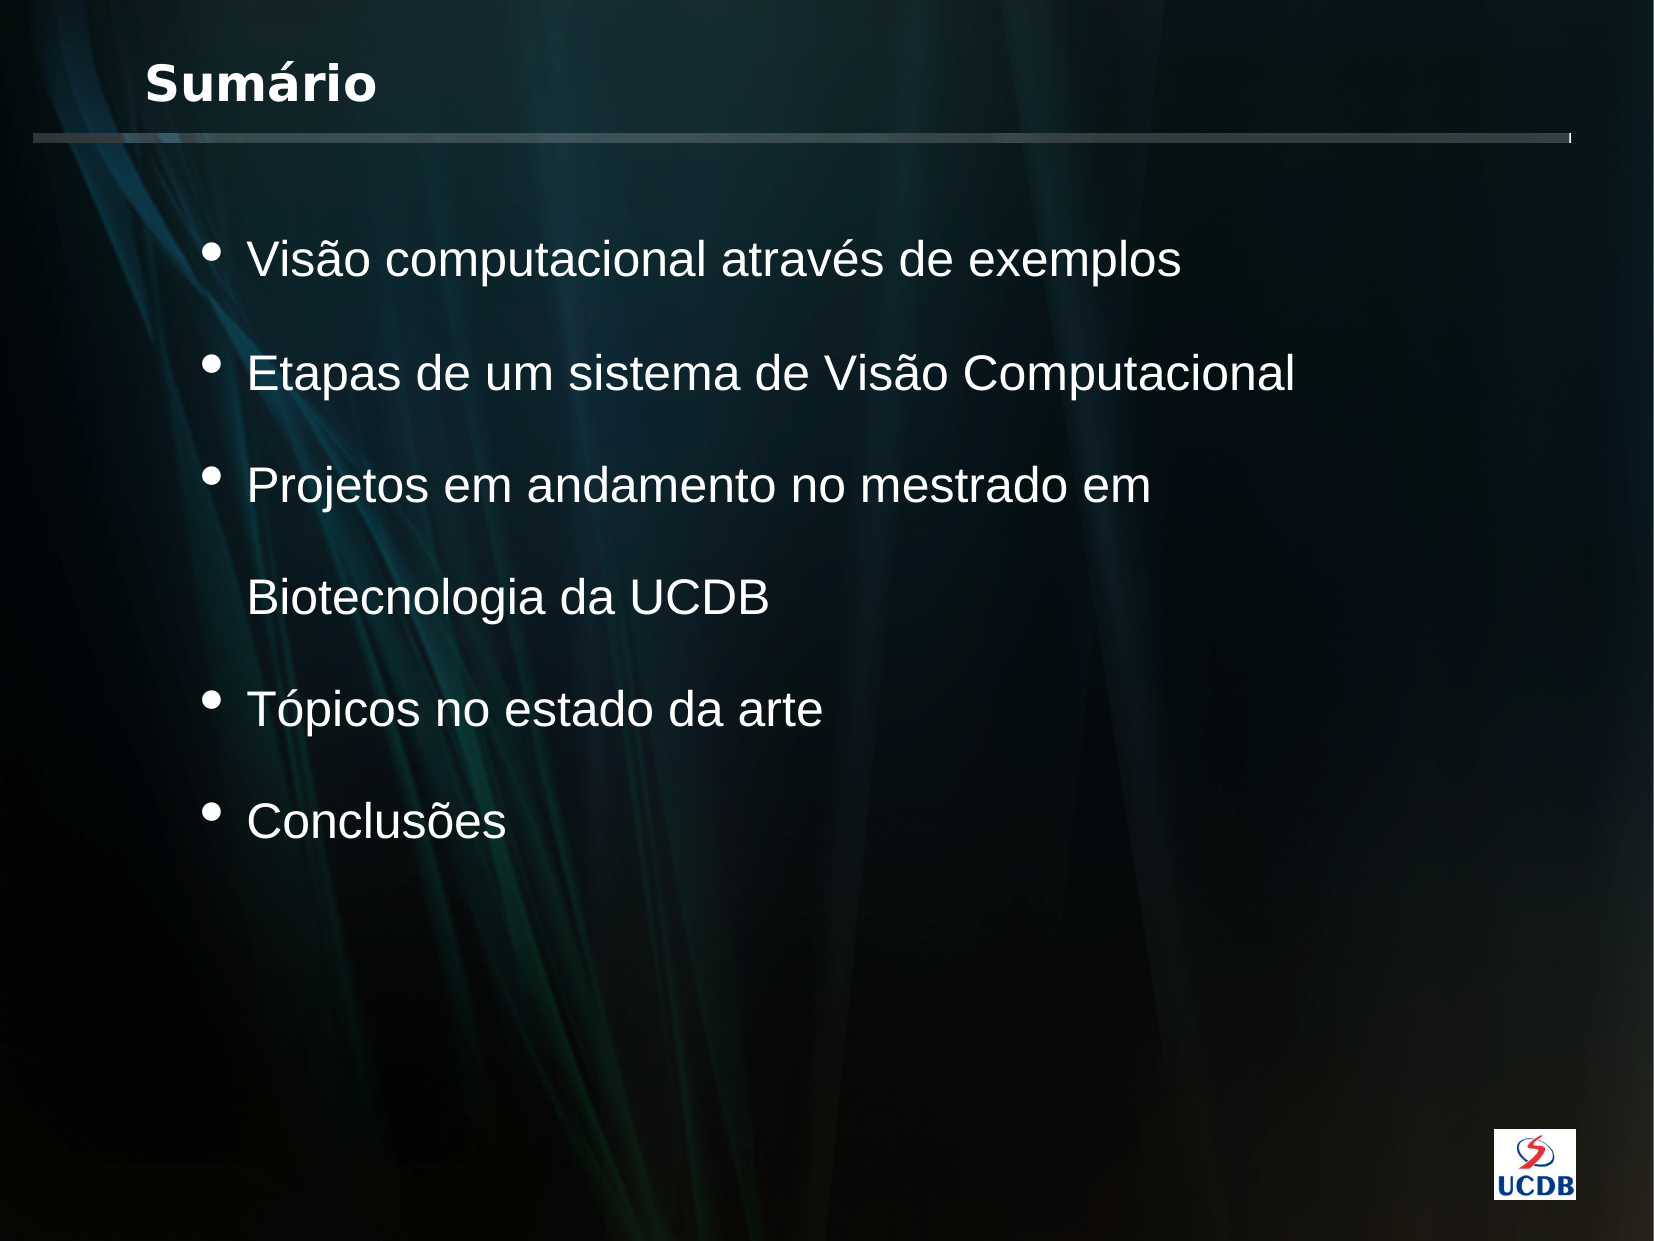

Sumário
Visão computacional através de exemplos
Etapas de um sistema de Visão Computacional
Projetos em andamento no mestrado em Biotecnologia da UCDB
Tópicos no estado da arte
Conclusões